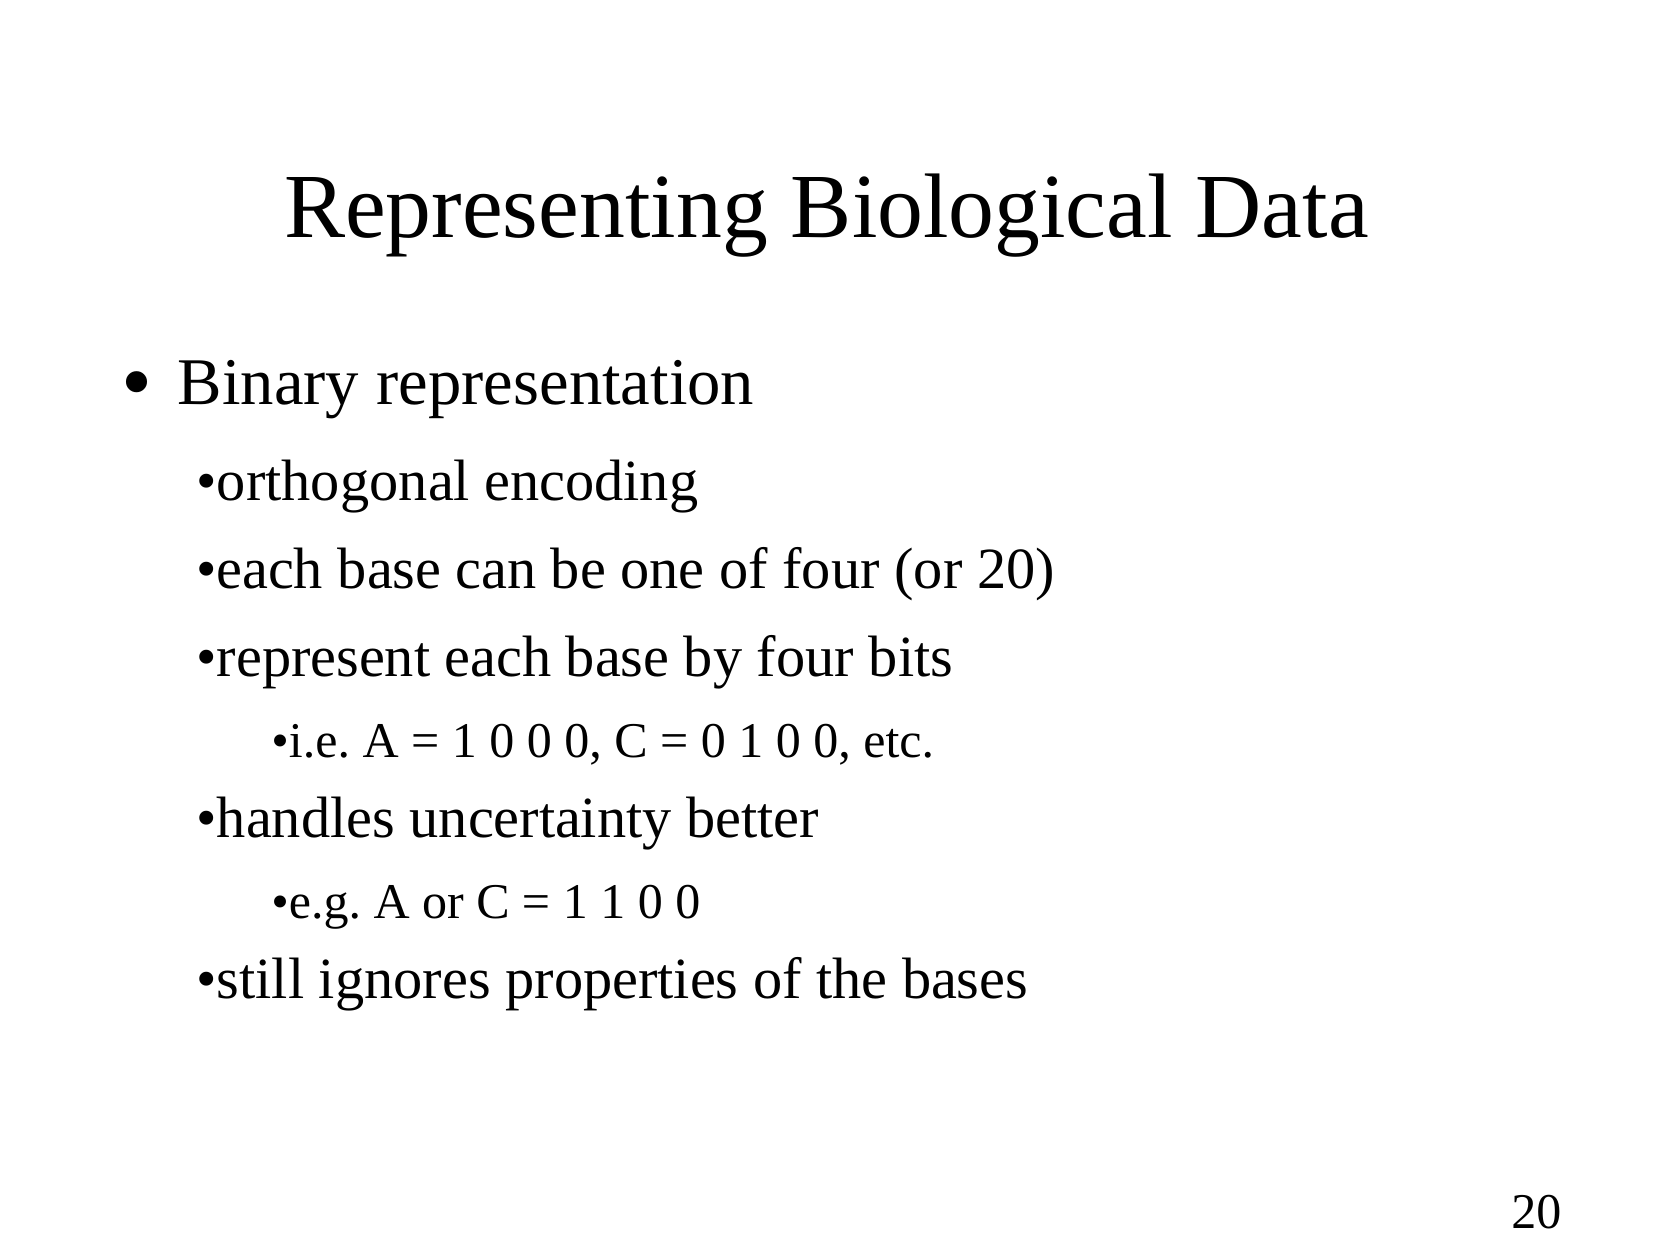

# Representing Biological Data
Binary representation
orthogonal encoding
each base can be one of four (or 20)
represent each base by four bits
i.e. A = 1 0 0 0, C = 0 1 0 0, etc.
handles uncertainty better
e.g. A or C = 1 1 0 0
still ignores properties of the bases